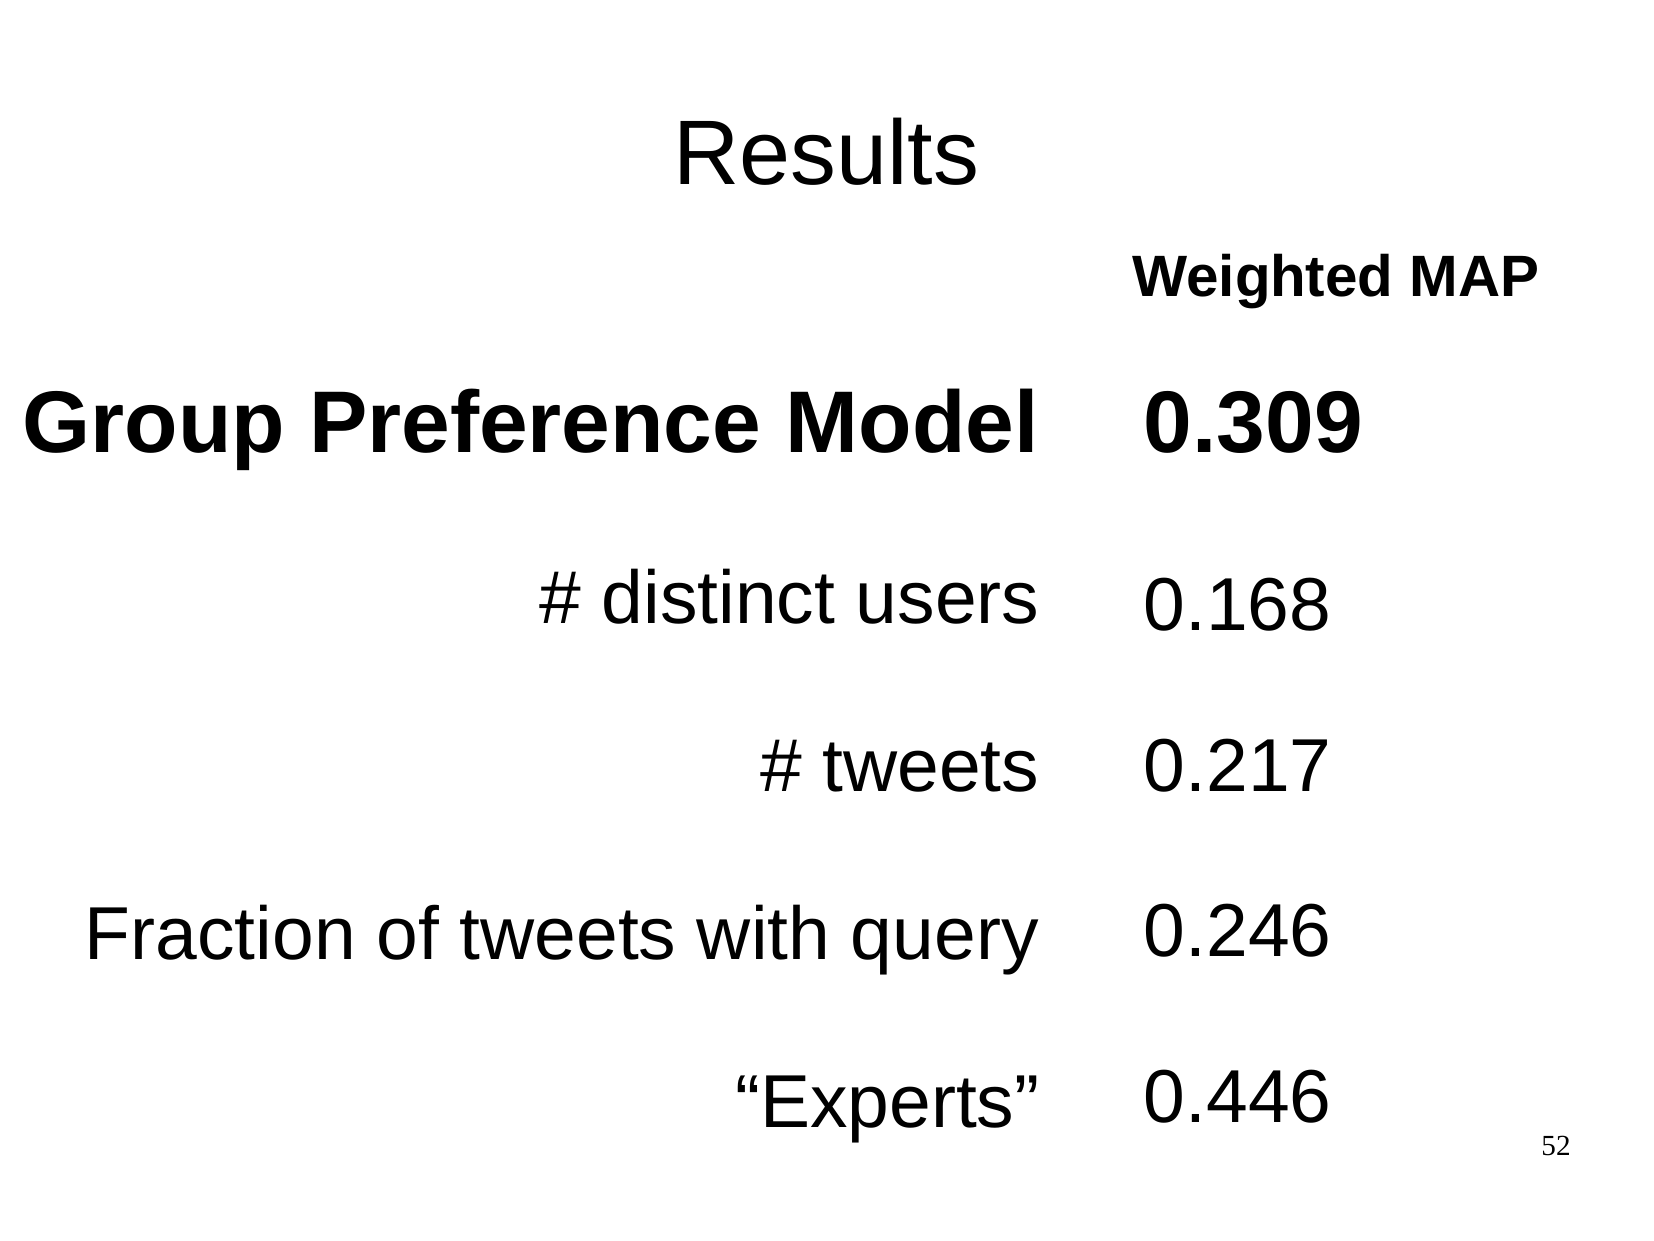

# Results
Weighted MAP
Group Preference Model
# distinct users
# tweets
Fraction of tweets with query
“Experts”
0.309
0.168
0.217
0.246
0.446
52